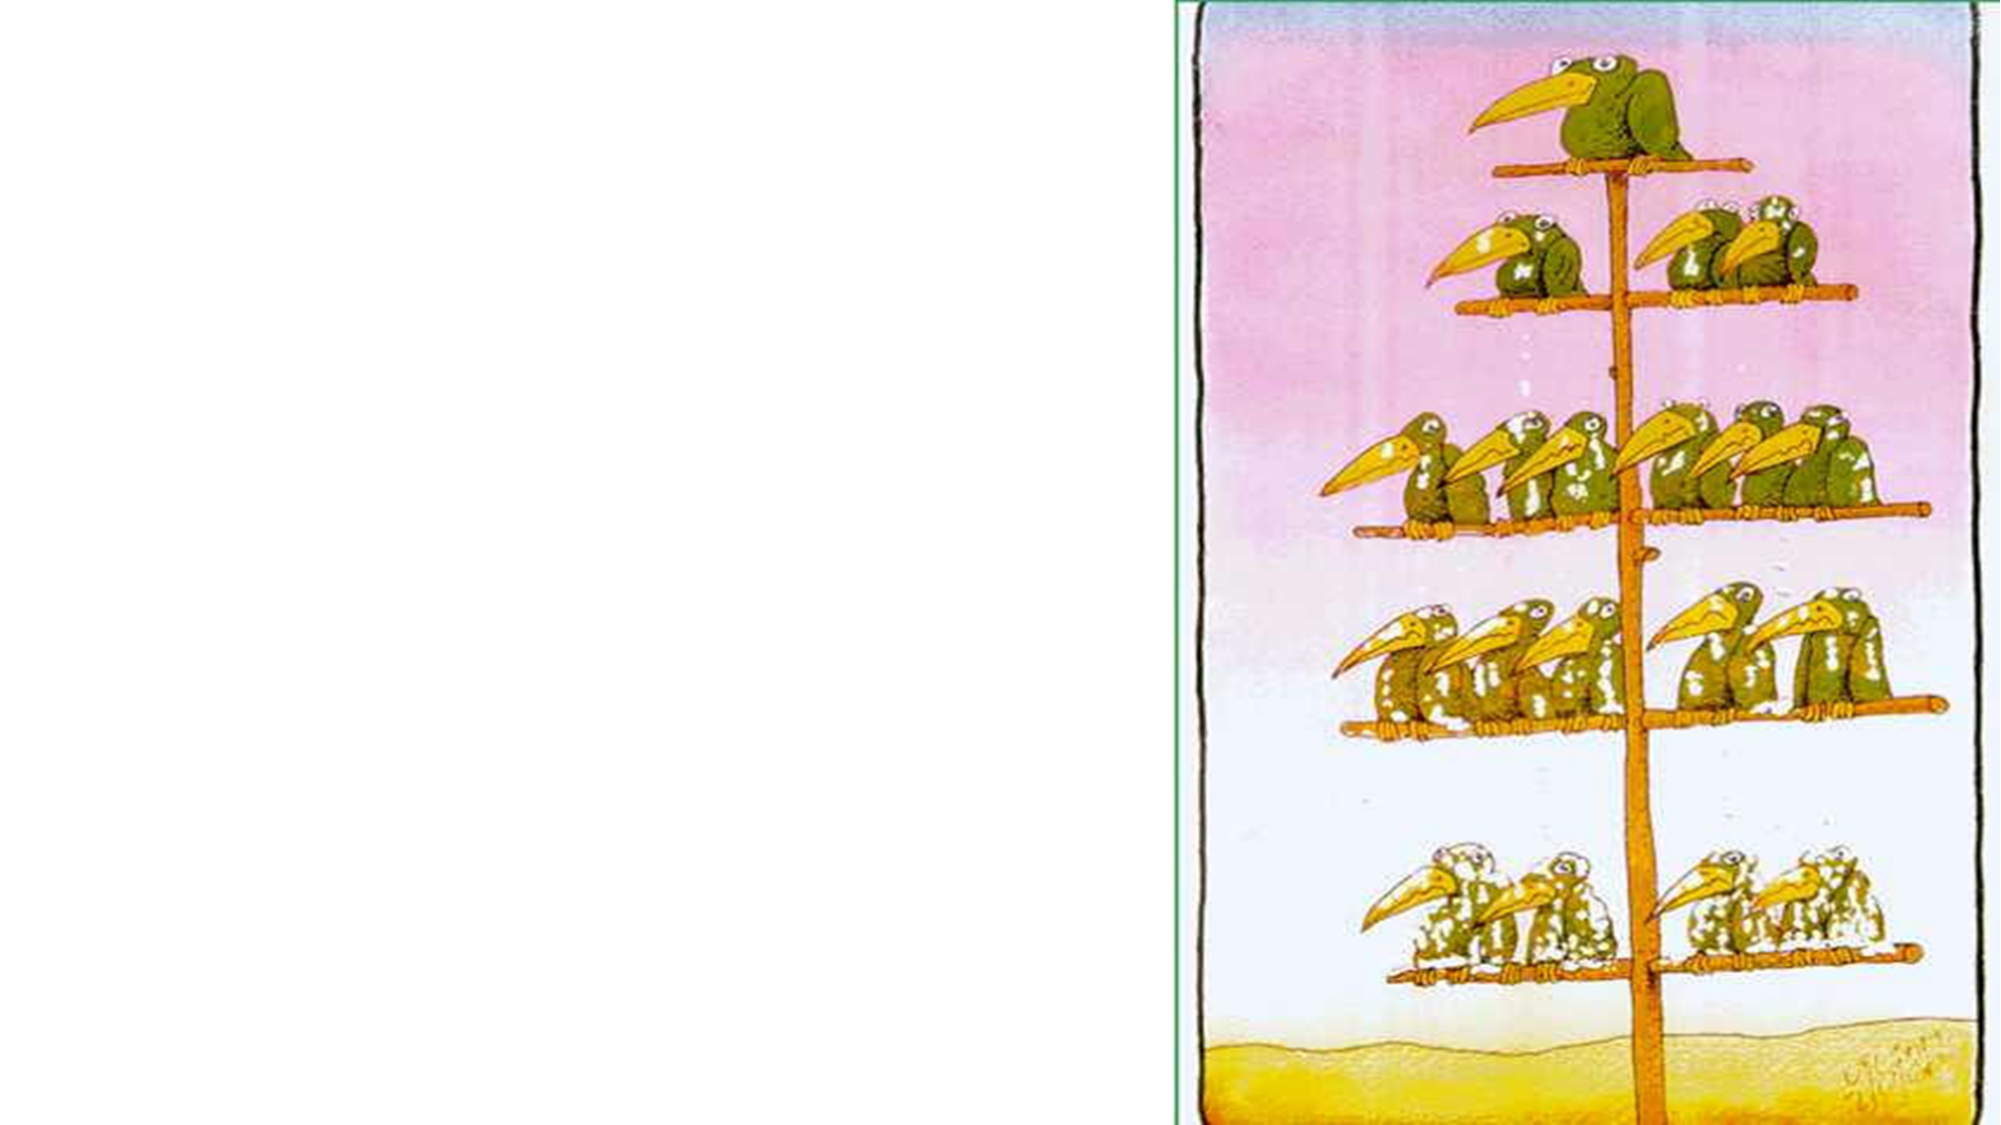

# El Poder y Narrativas
¿QUÉ ES Y DÓNDE ESTÁ EL PODER?
REACIONES DE PODER IN DISPUTA
4 CARAS DE PODER
EL PODER Y NARRATIVAS
PODER TRANSFORMADORA